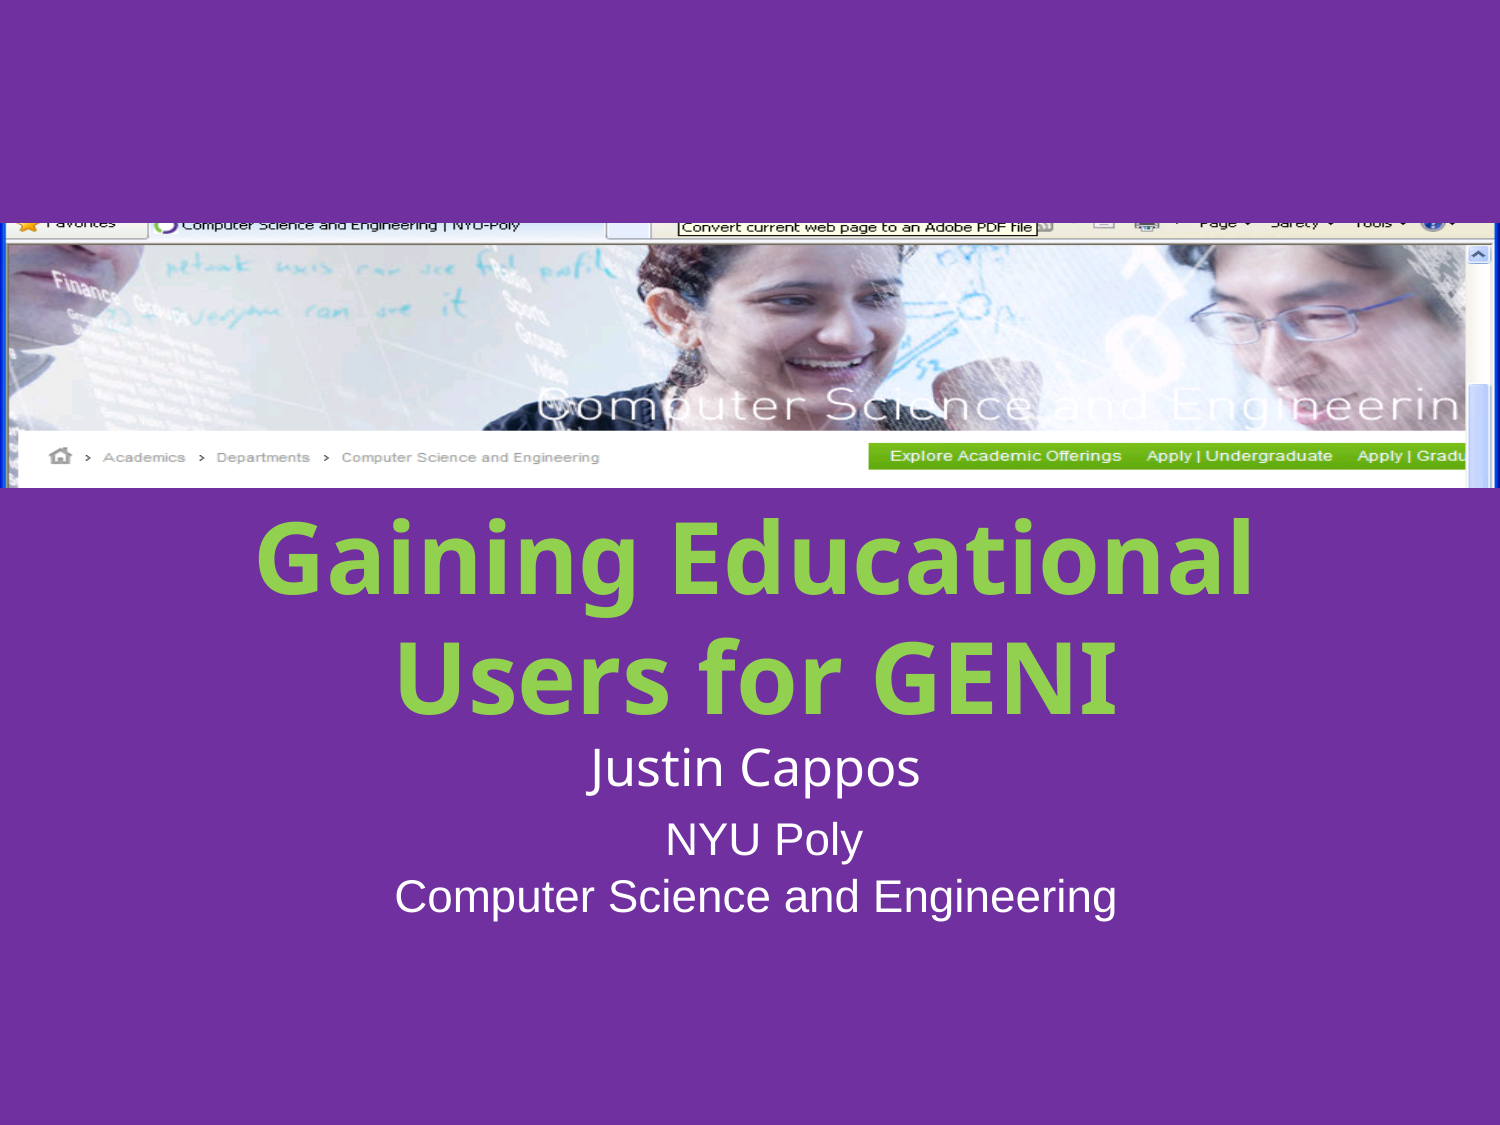

Gaining Educational Users for GENI
Justin Cappos
 NYU Poly
Computer Science and Engineering